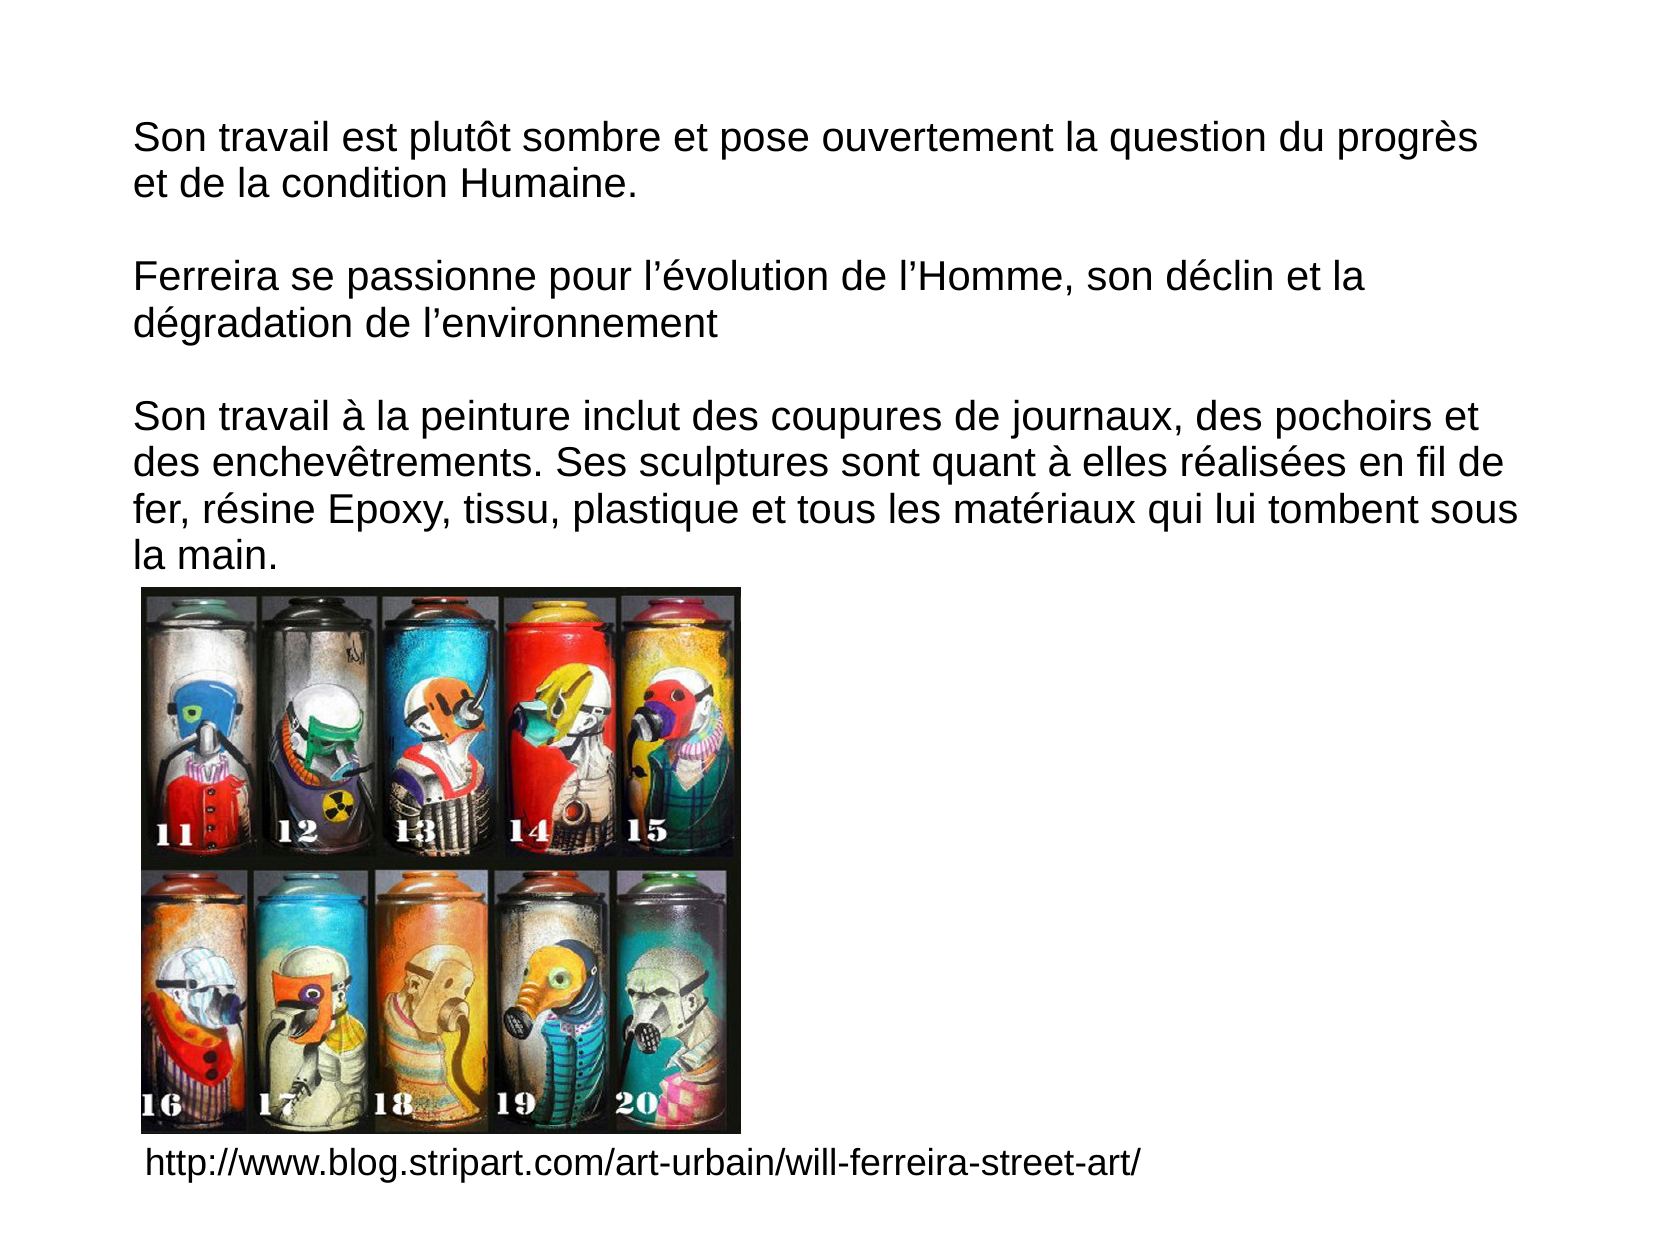

Son travail est plutôt sombre et pose ouvertement la question du progrès et de la condition Humaine.
Ferreira se passionne pour l’évolution de l’Homme, son déclin et la dégradation de l’environnement
Son travail à la peinture inclut des coupures de journaux, des pochoirs et des enchevêtrements. Ses sculptures sont quant à elles réalisées en fil de fer, résine Epoxy, tissu, plastique et tous les matériaux qui lui tombent sous la main.
http://www.blog.stripart.com/art-urbain/will-ferreira-street-art/